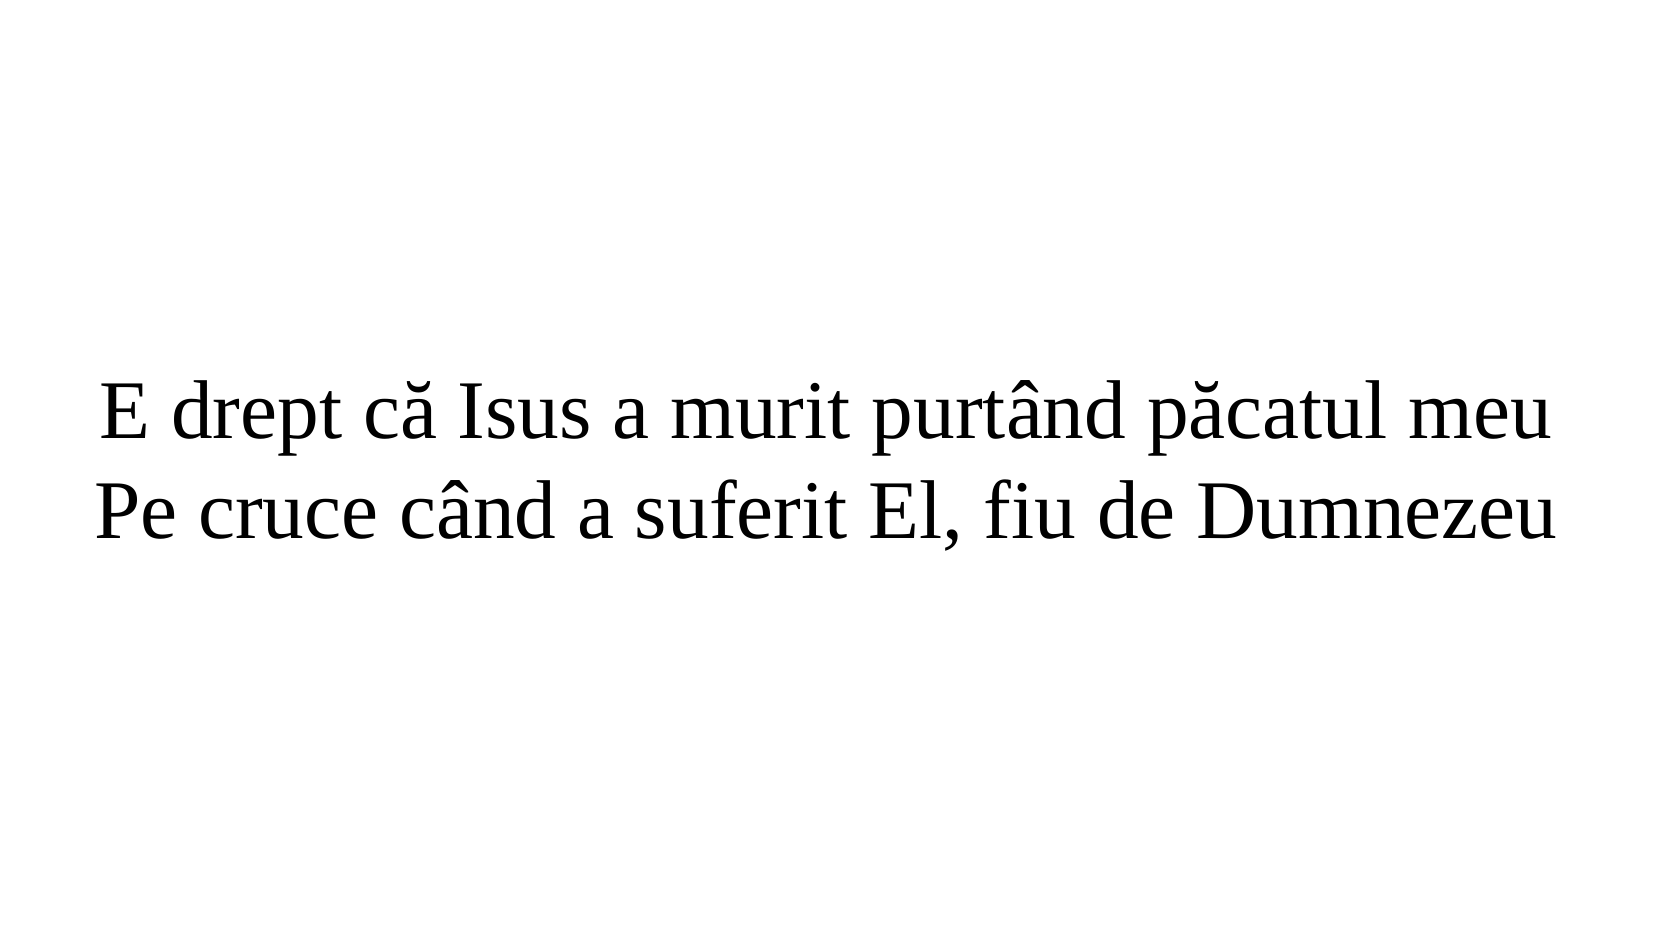

# E drept că Isus a murit purtând păcatul meu Pe cruce când a suferit El, fiu de Dumnezeu